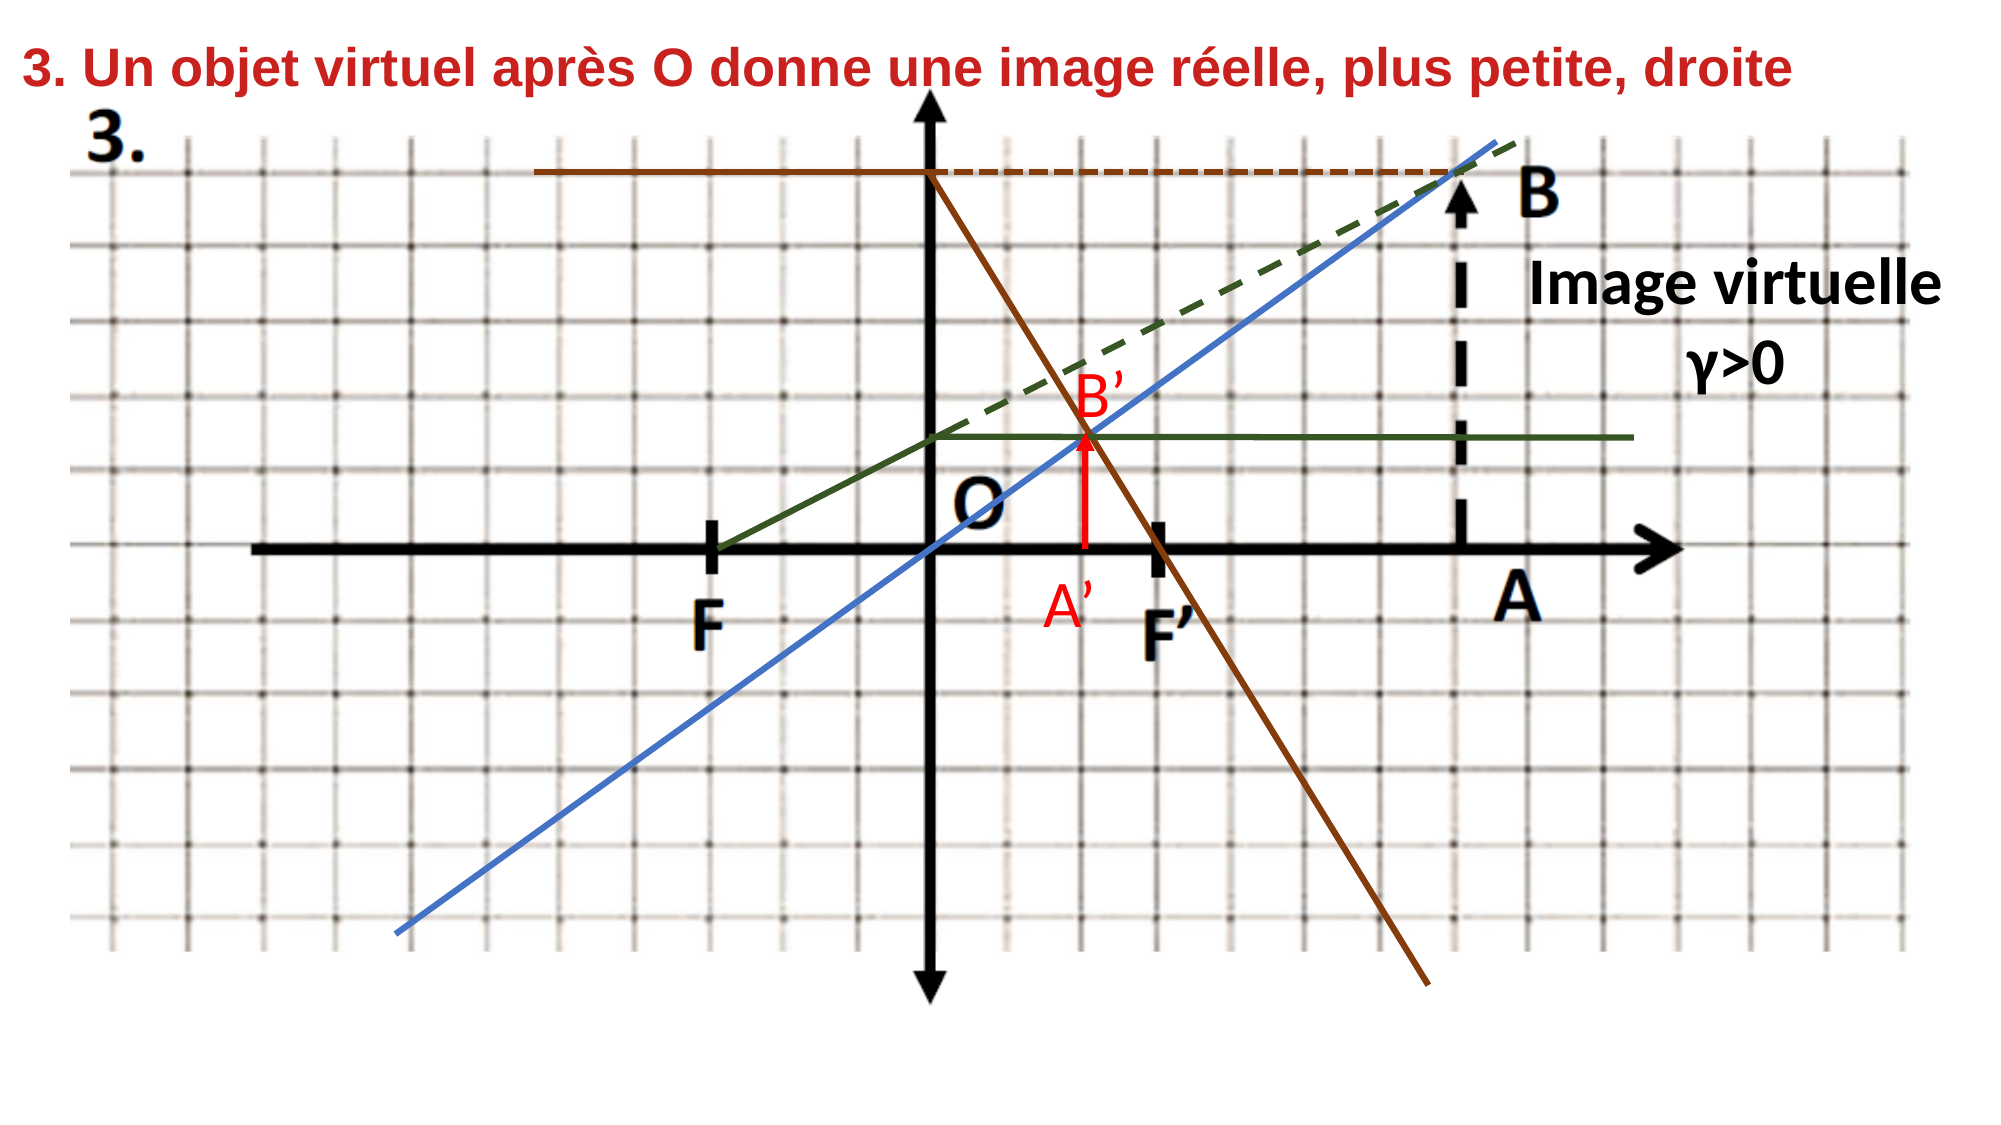

3. Un objet virtuel après O donne une image réelle, plus petite, droite
Image virtuelle
γ>0
B’
A’